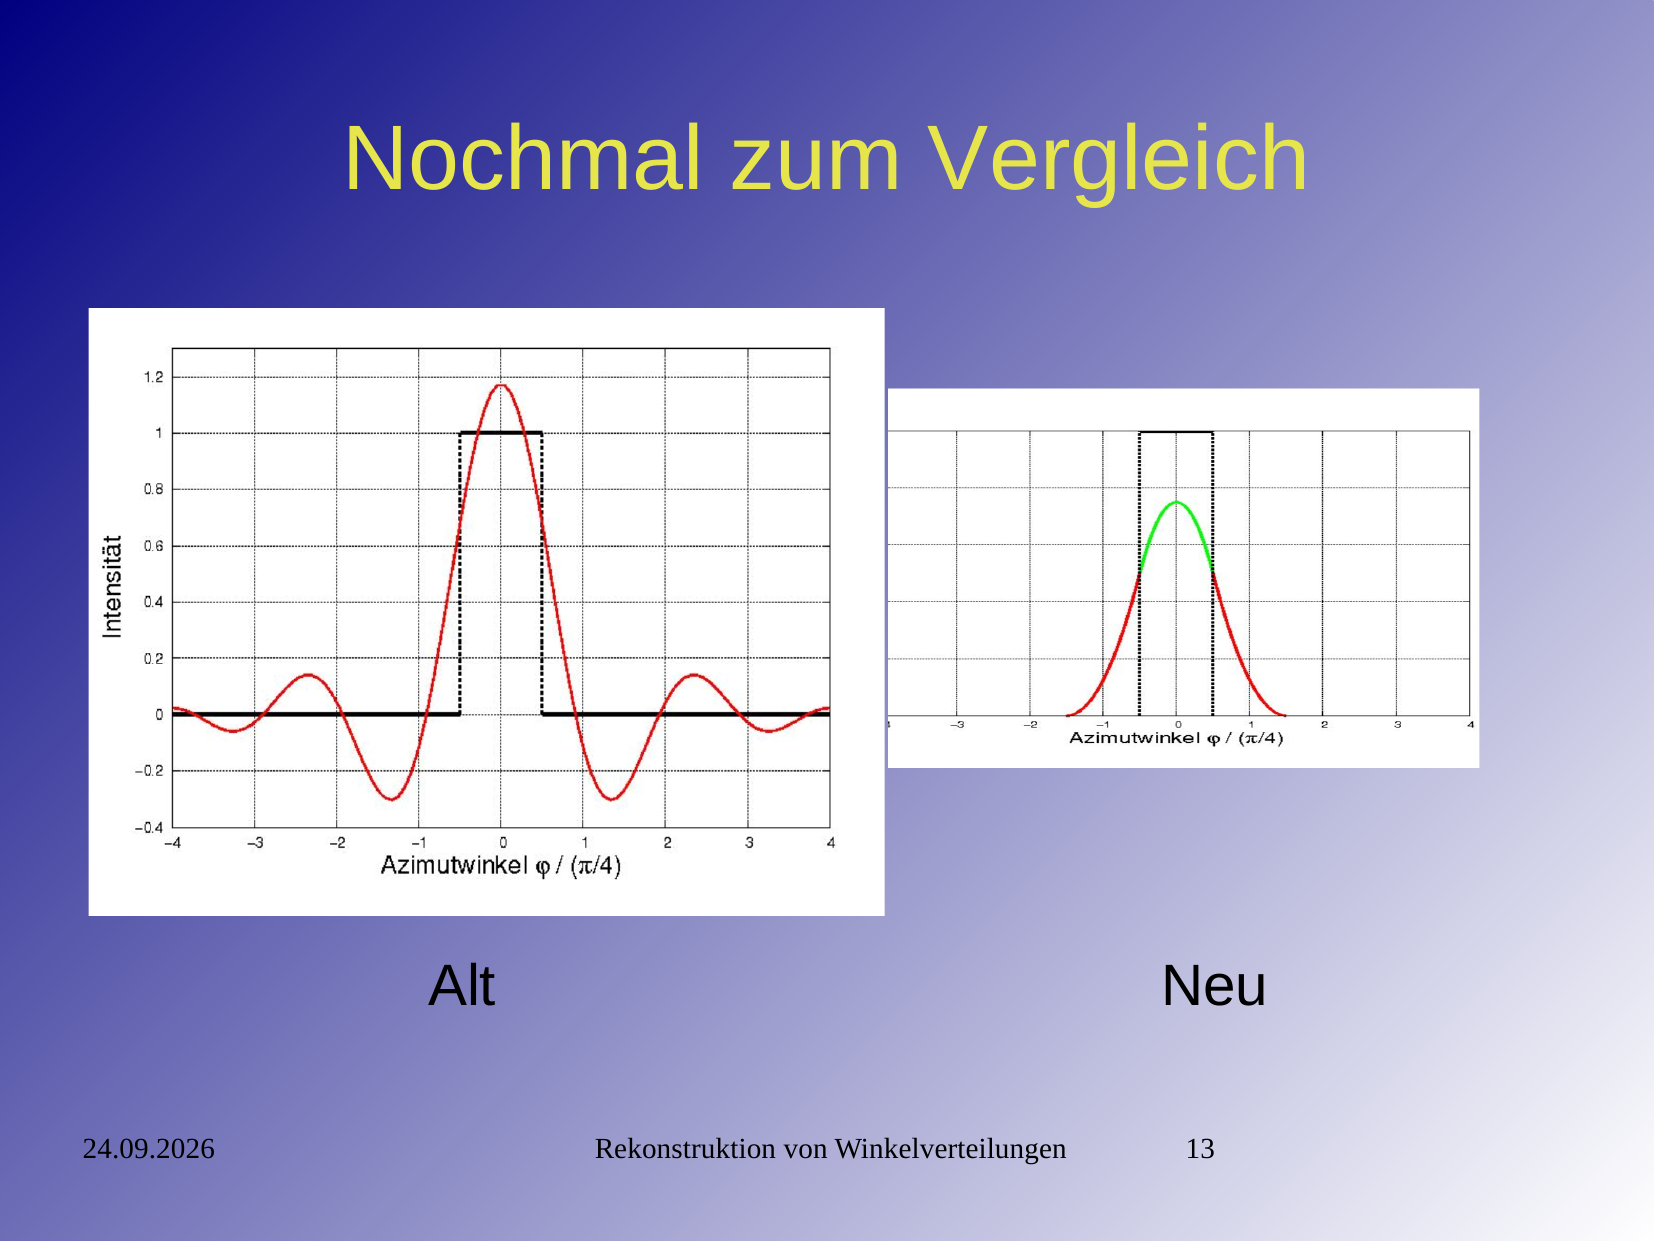

# Nochmal zum Vergleich
 Alt Neu
 Rekonstruktion von Winkelverteilungen